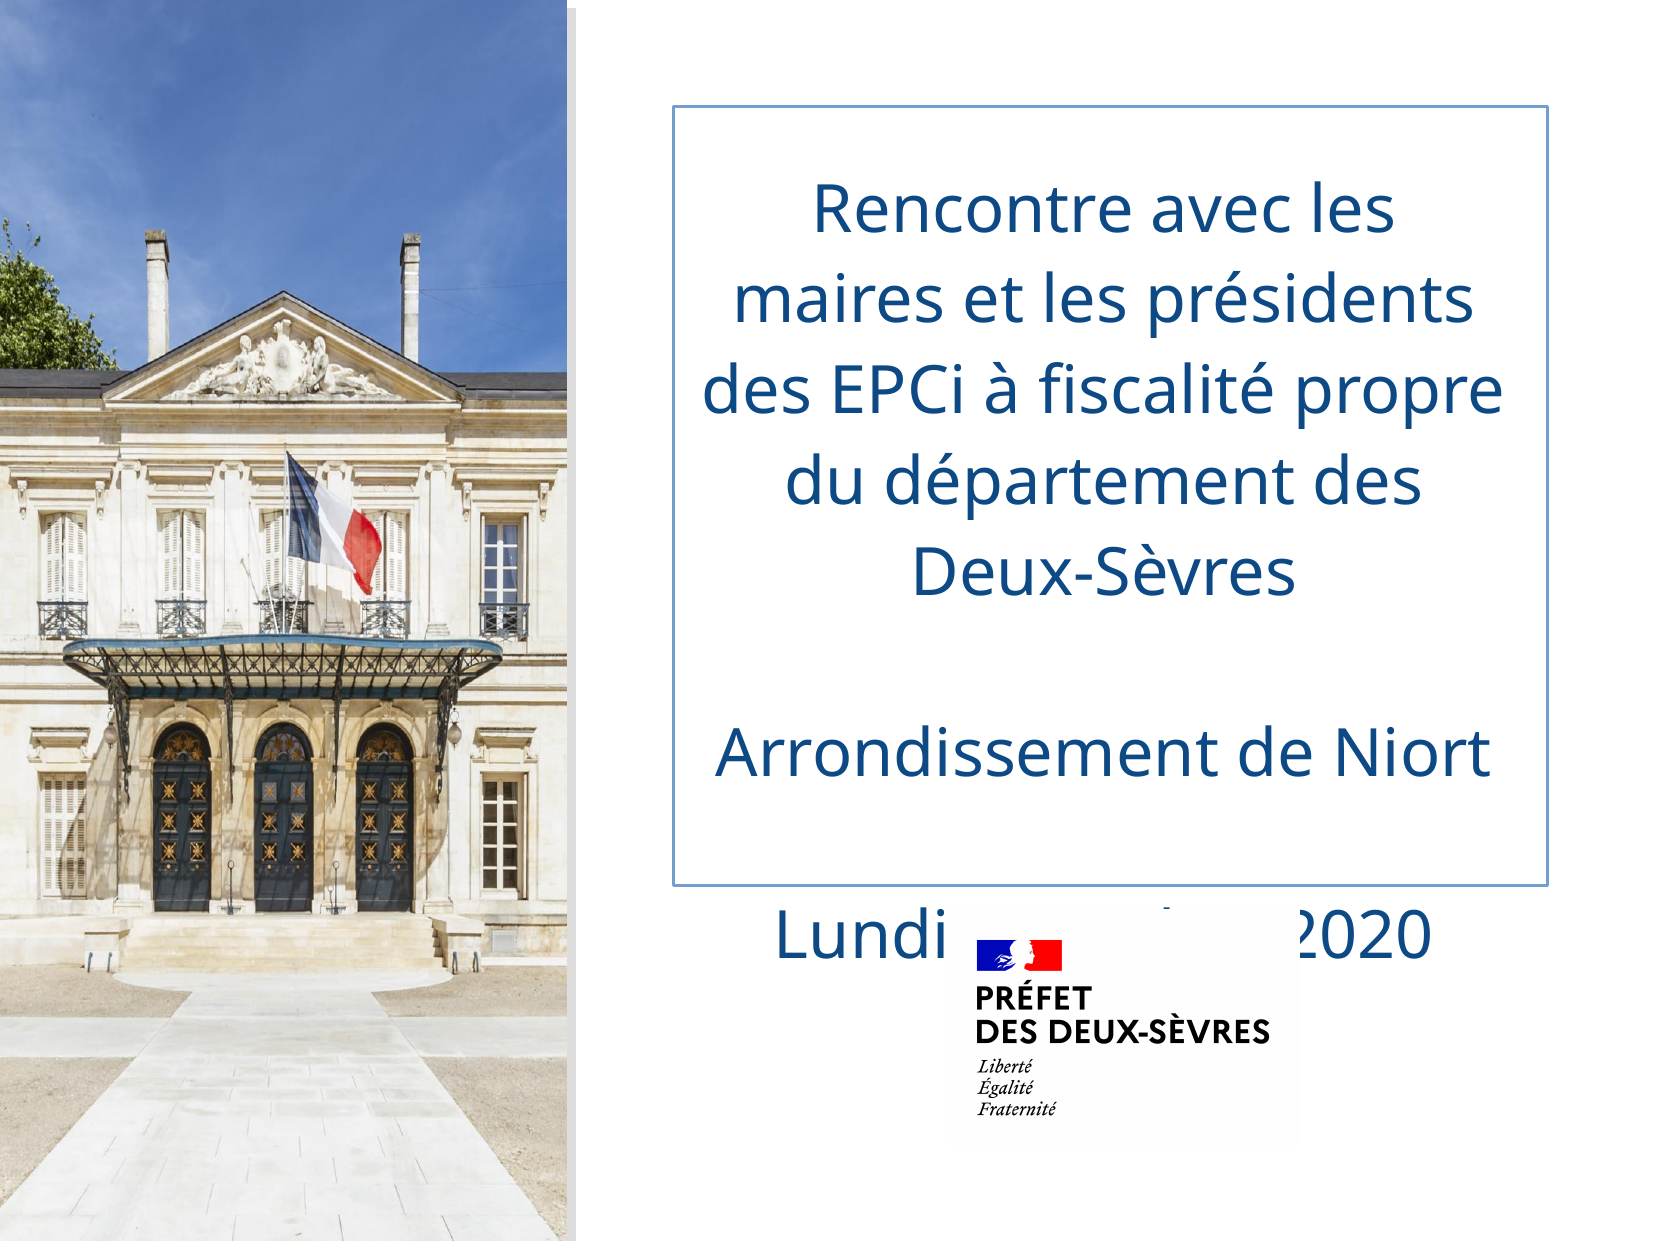

Rencontre avec les
maires et les présidents
des EPCi à fiscalité propre
du département des
Deux-Sèvres
Arrondissement de Niort
Lundi 5 octobre 2020